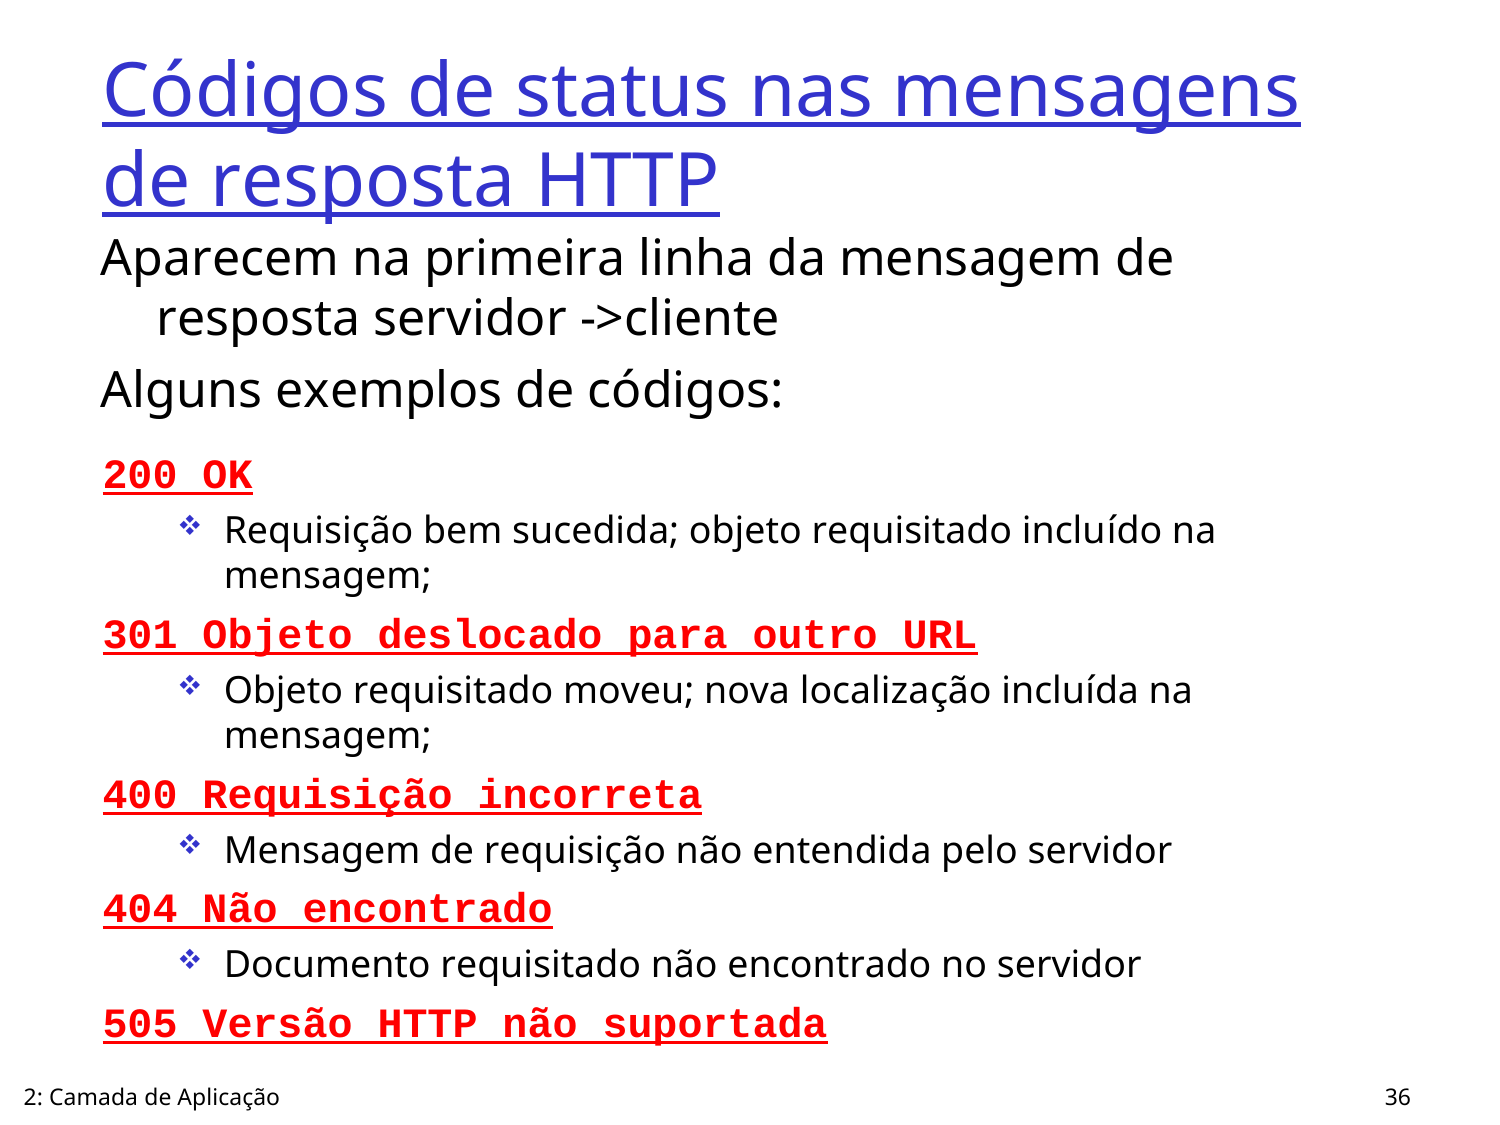

# Códigos de status nas mensagens de resposta HTTP
Aparecem na primeira linha da mensagem de resposta servidor ->cliente
Alguns exemplos de códigos:
200 OK
Requisição bem sucedida; objeto requisitado incluído na mensagem;
301 Objeto deslocado para outro URL
Objeto requisitado moveu; nova localização incluída na mensagem;
400 Requisição incorreta
Mensagem de requisição não entendida pelo servidor
404 Não encontrado
Documento requisitado não encontrado no servidor
505 Versão HTTP não suportada
36